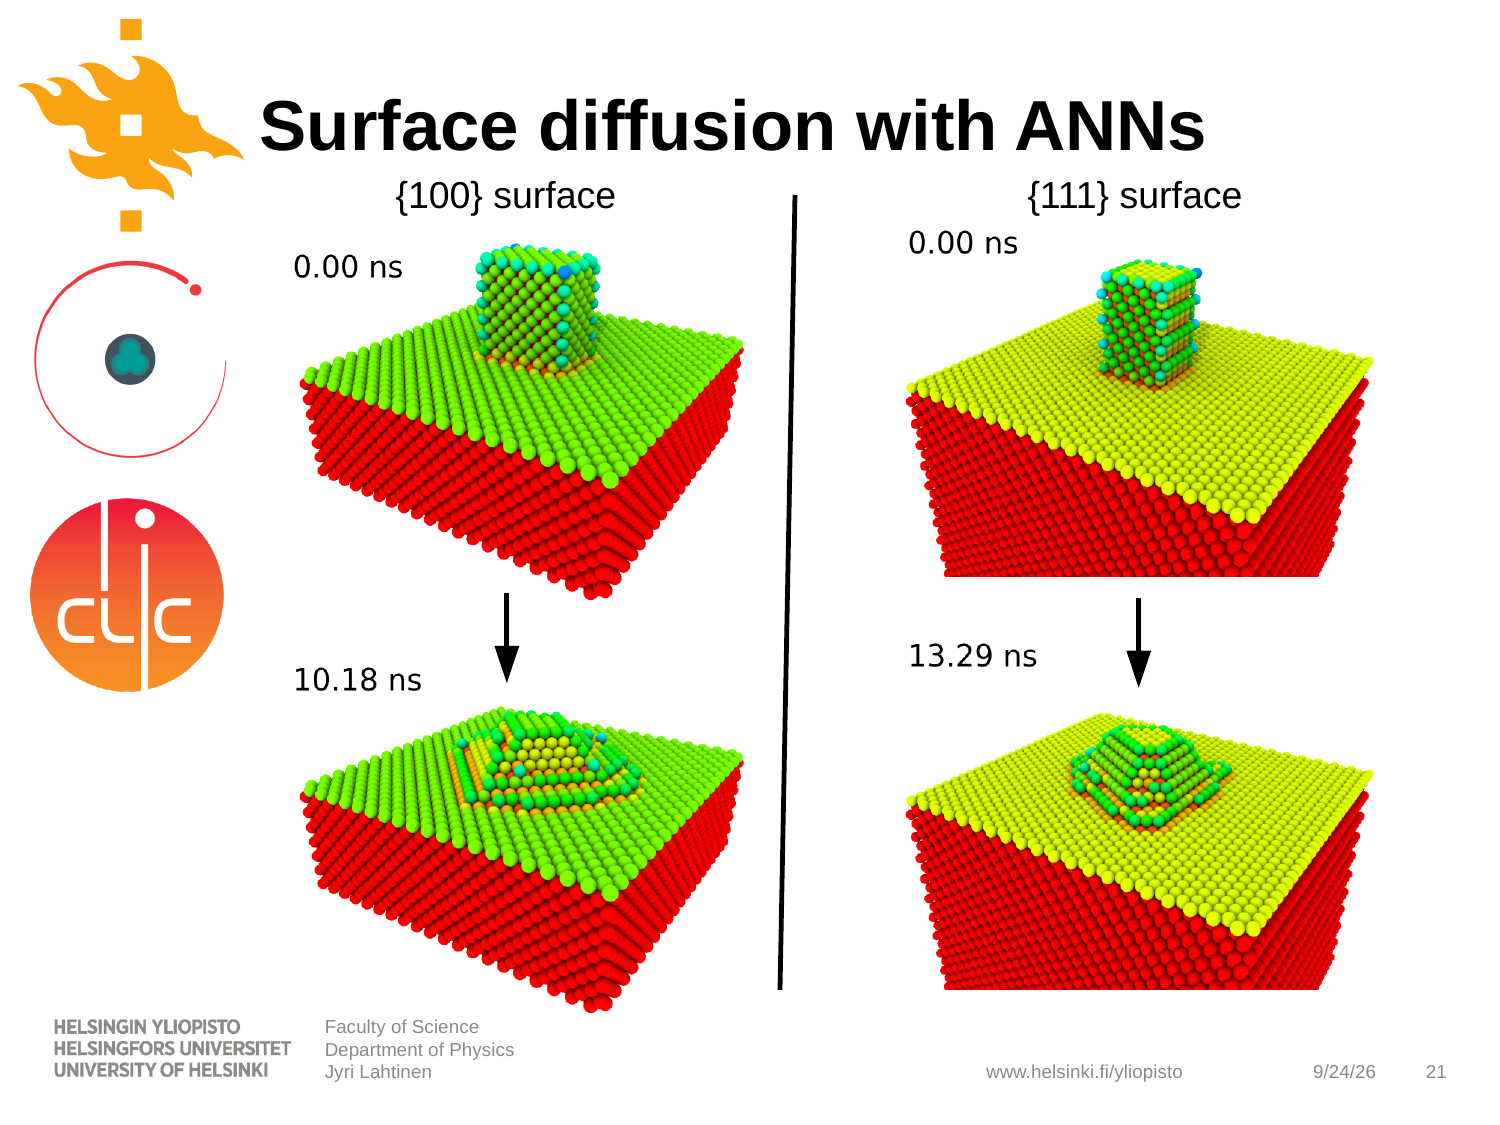

# Surface diffusion with ANNs
{100} surface
{111} surface
Faculty of Science
Department of Physics
Jyri Lahtinen